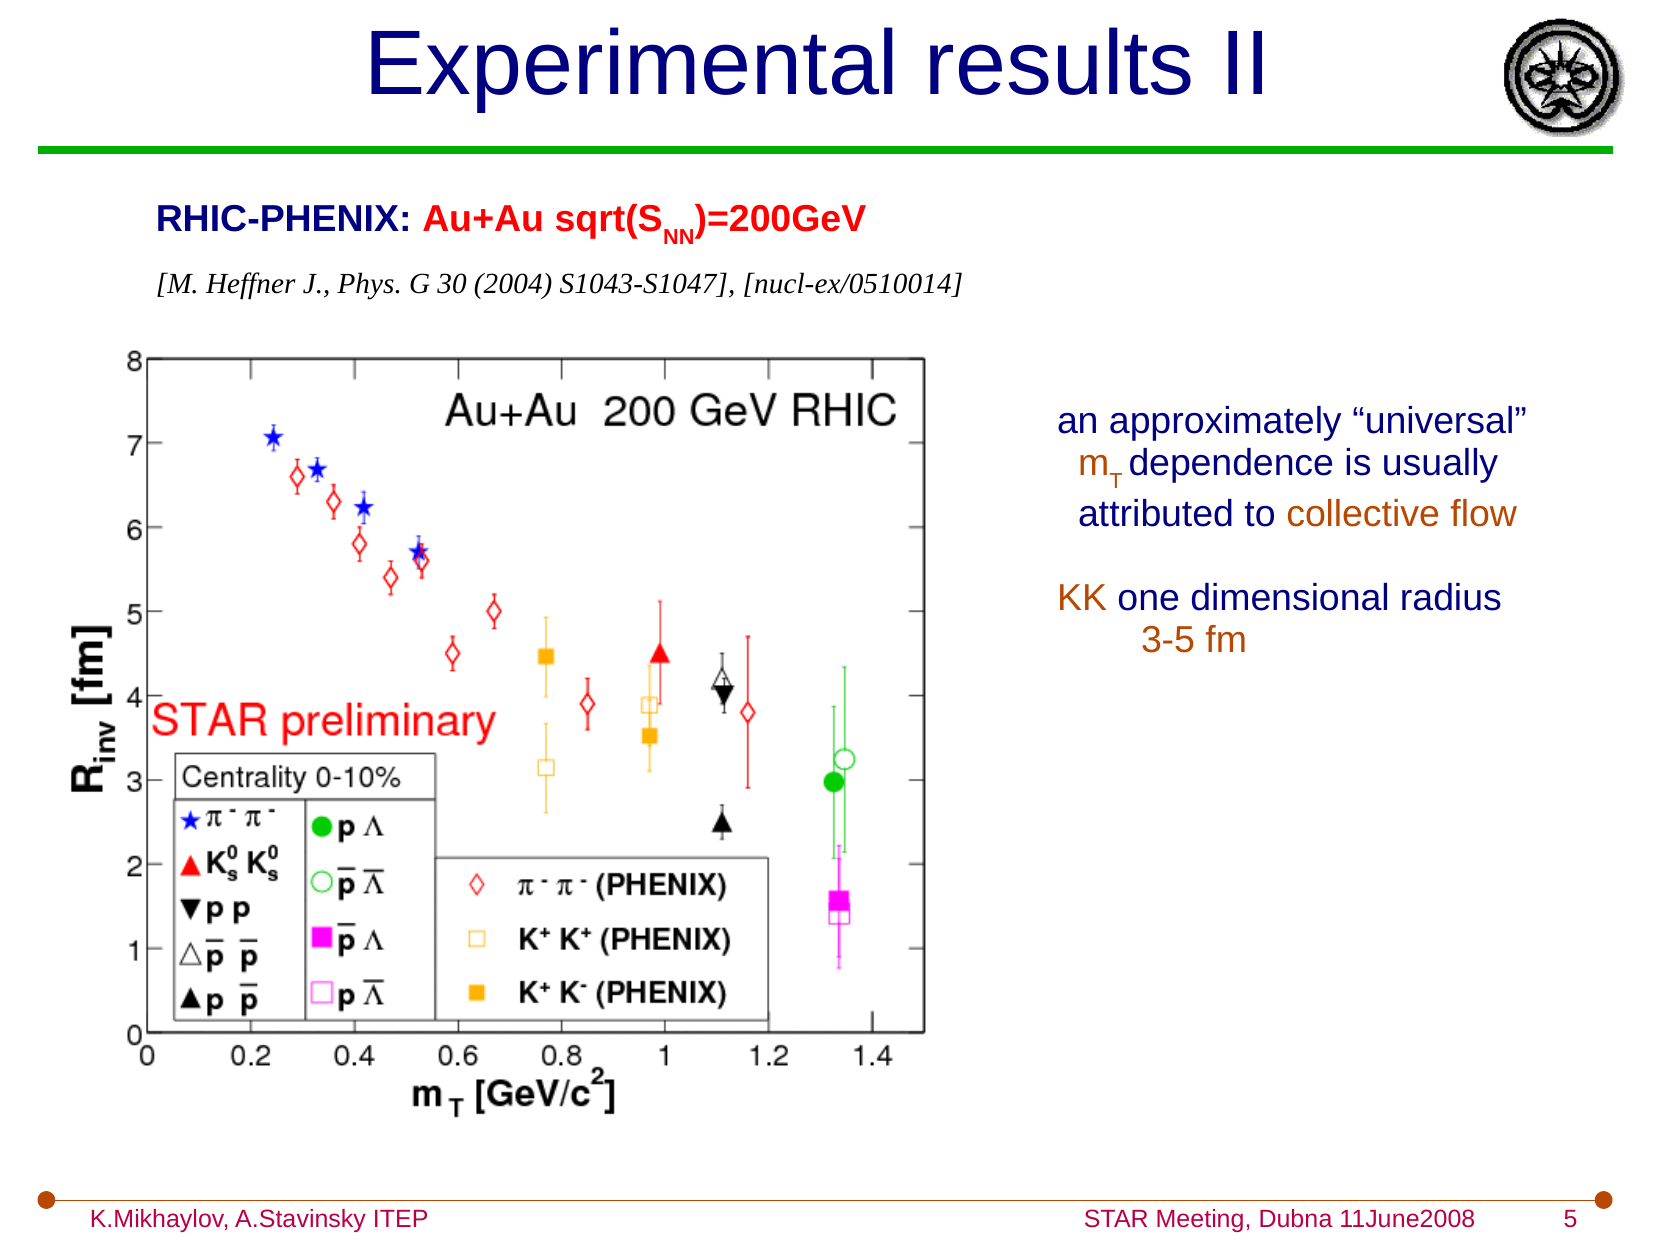

# Experimental results II
RHIC-PHENIX: Au+Au sqrt(SNN)=200GeV
[M. Heffner J., Phys. G 30 (2004) S1043-S1047], [nucl-ex/0510014]
t
an approximately “universal”
 mT dependence is usually
 attributed to collective flow
KK one dimensional radius
 3-5 fm
K.Mikhaylov, A.Stavinsky ITEP STAR Meeting, Dubna 11June2008